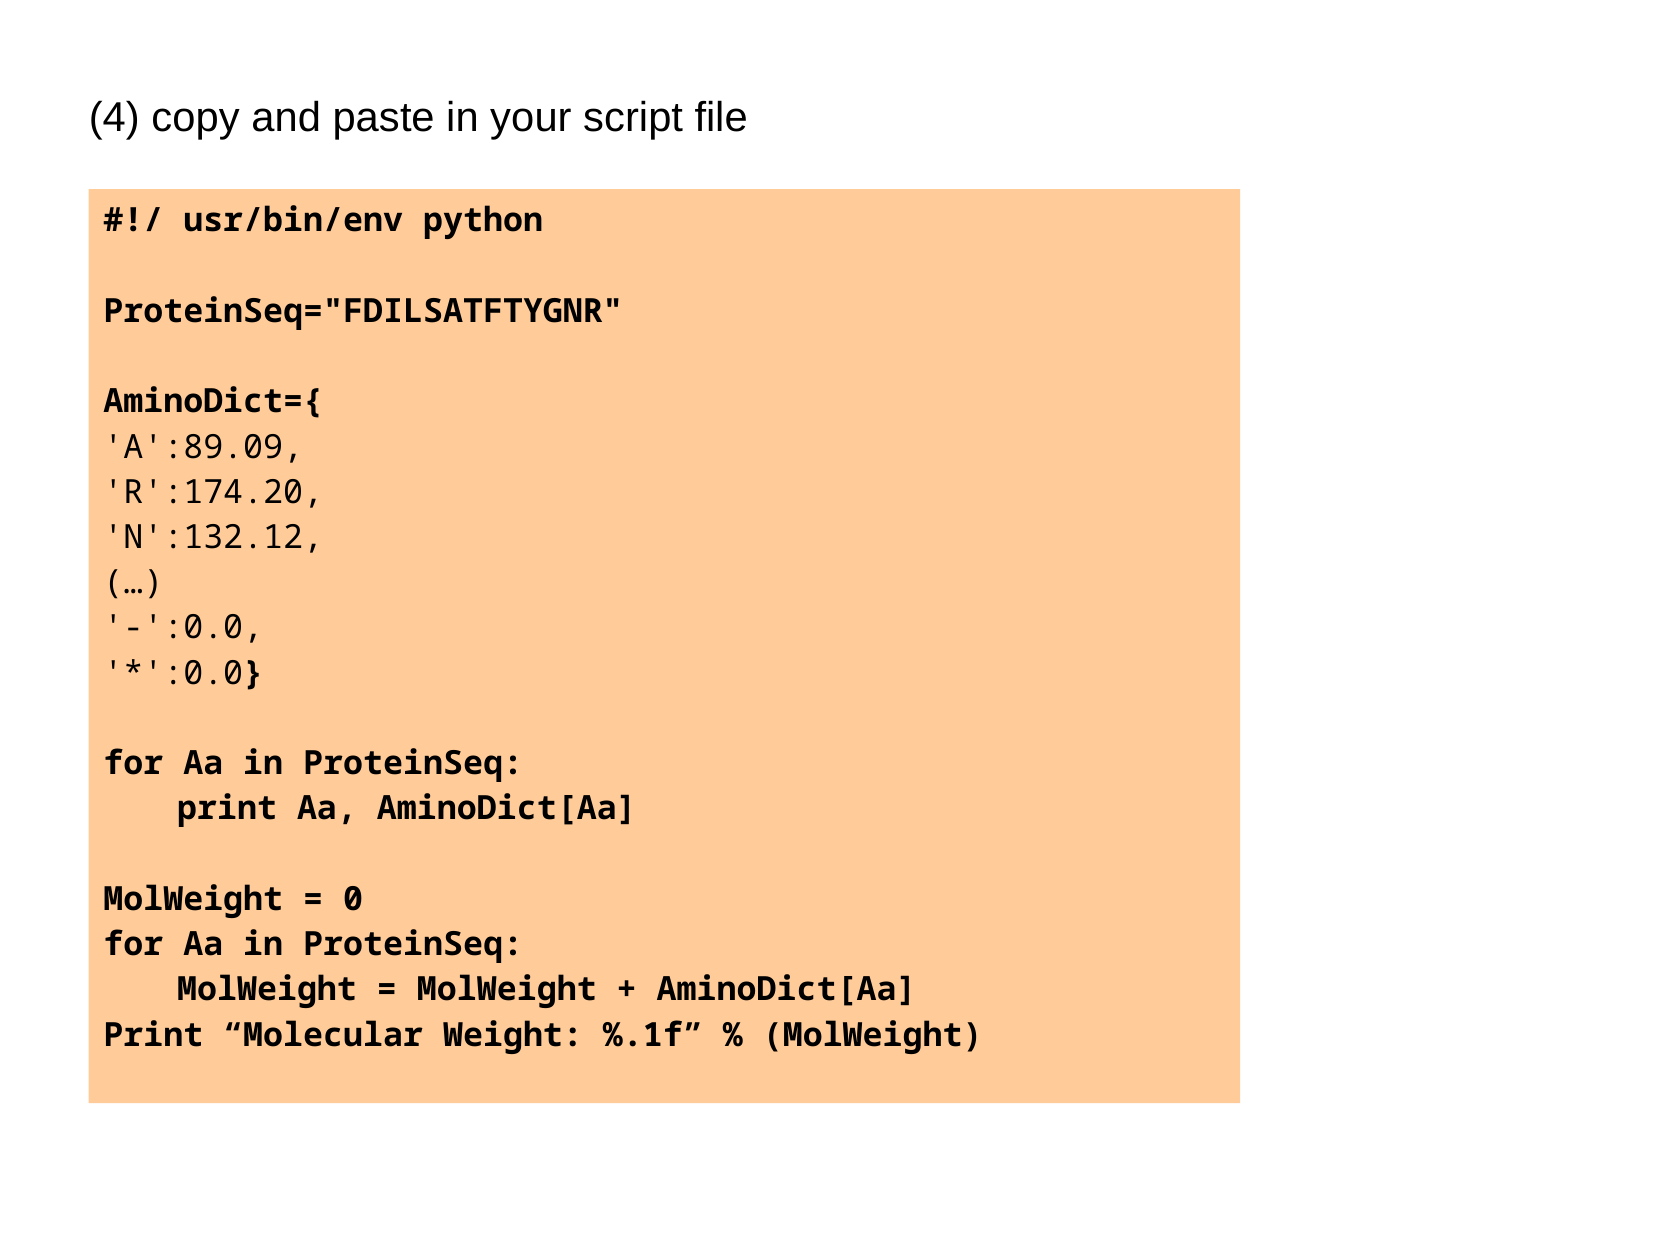

(4) copy and paste in your script file
#!/ usr/bin/env python
ProteinSeq="FDILSATFTYGNR"
AminoDict={
'A':89.09,
'R':174.20,
'N':132.12,
(…)
'-':0.0,
'*':0.0}
for Aa in ProteinSeq:
	print Aa, AminoDict[Aa]
MolWeight = 0
for Aa in ProteinSeq:
	MolWeight = MolWeight + AminoDict[Aa]
Print “Molecular Weight: %.1f” % (MolWeight)